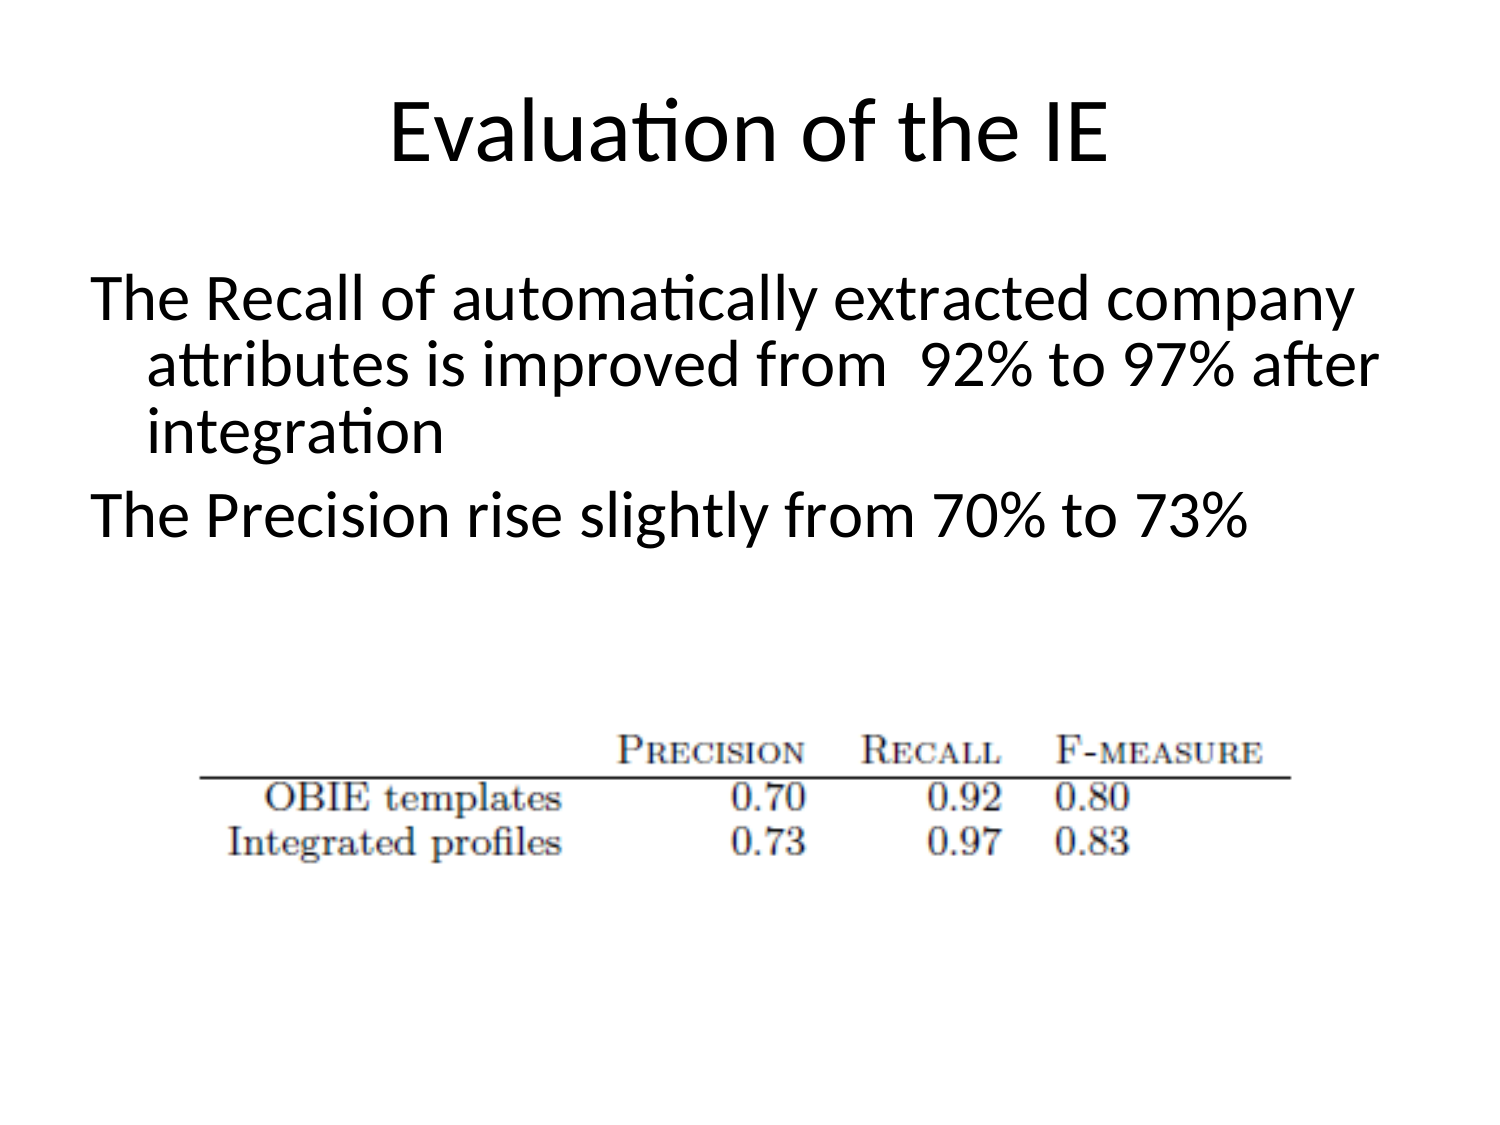

# Evaluation of the IE
The Recall of automatically extracted company attributes is improved from 92% to 97% after integration
The Precision rise slightly from 70% to 73%